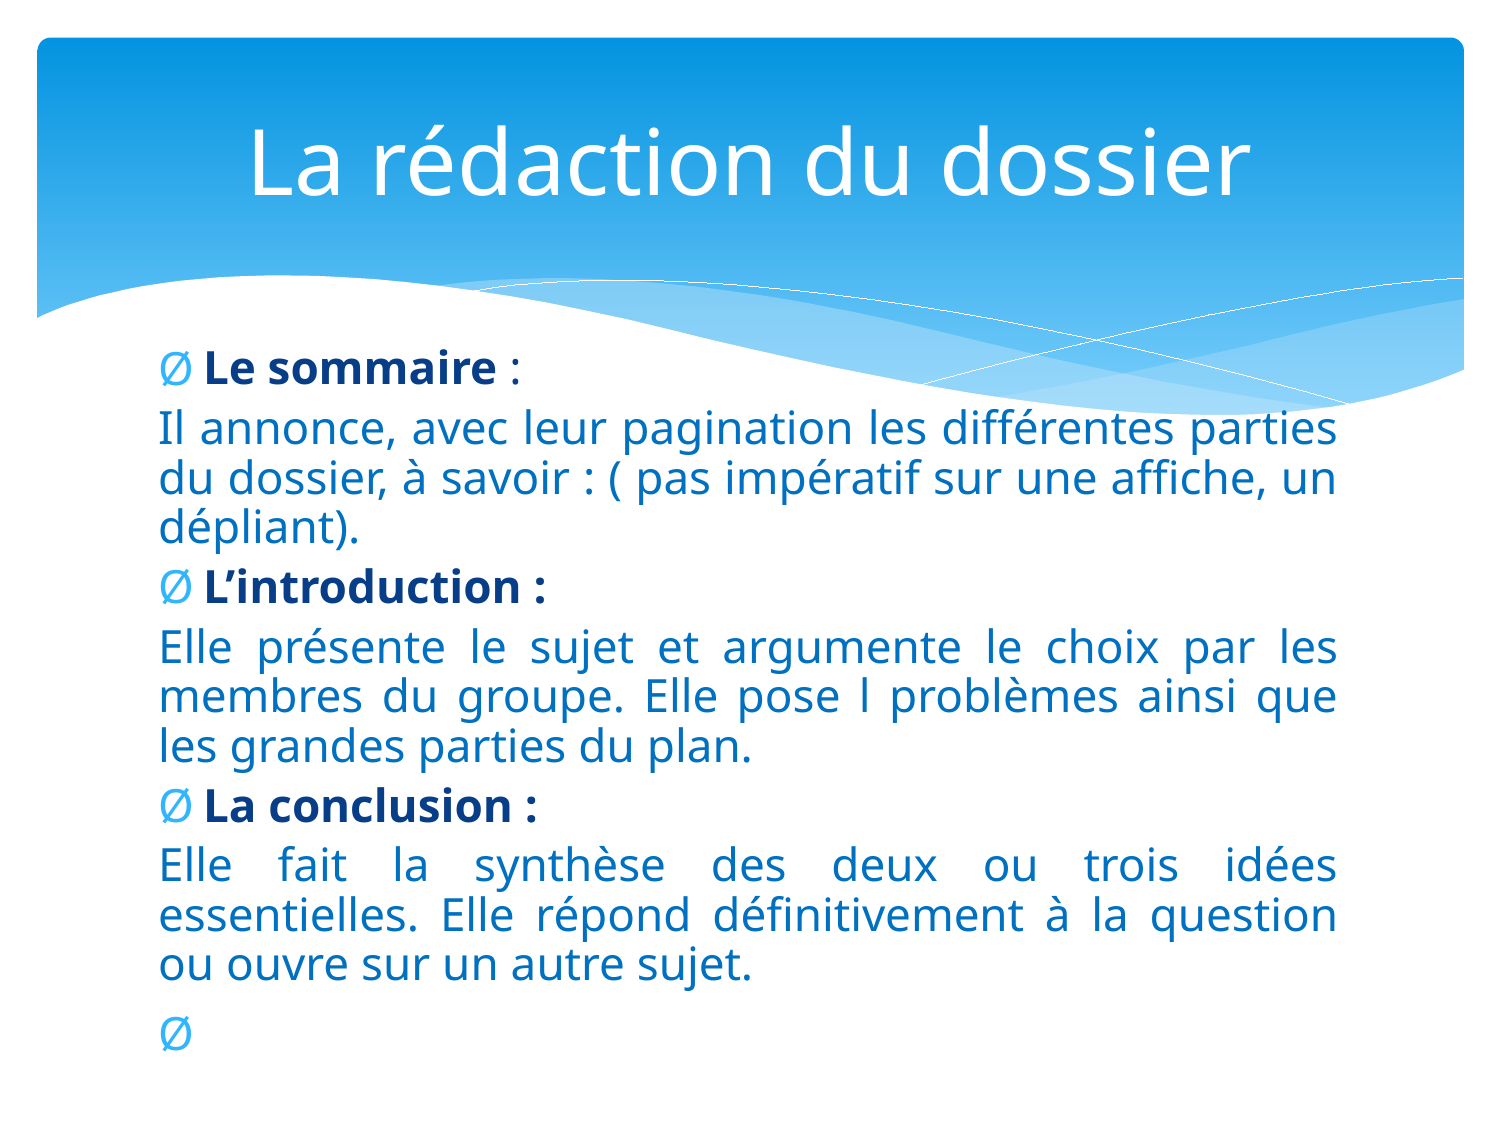

La rédaction du dossier
# Le sommaire :
Il annonce, avec leur pagination les différentes parties du dossier, à savoir : ( pas impératif sur une affiche, un dépliant).
L’introduction :
Elle présente le sujet et argumente le choix par les membres du groupe. Elle pose l problèmes ainsi que les grandes parties du plan.
La conclusion :
Elle fait la synthèse des deux ou trois idées essentielles. Elle répond définitivement à la question ou ouvre sur un autre sujet.